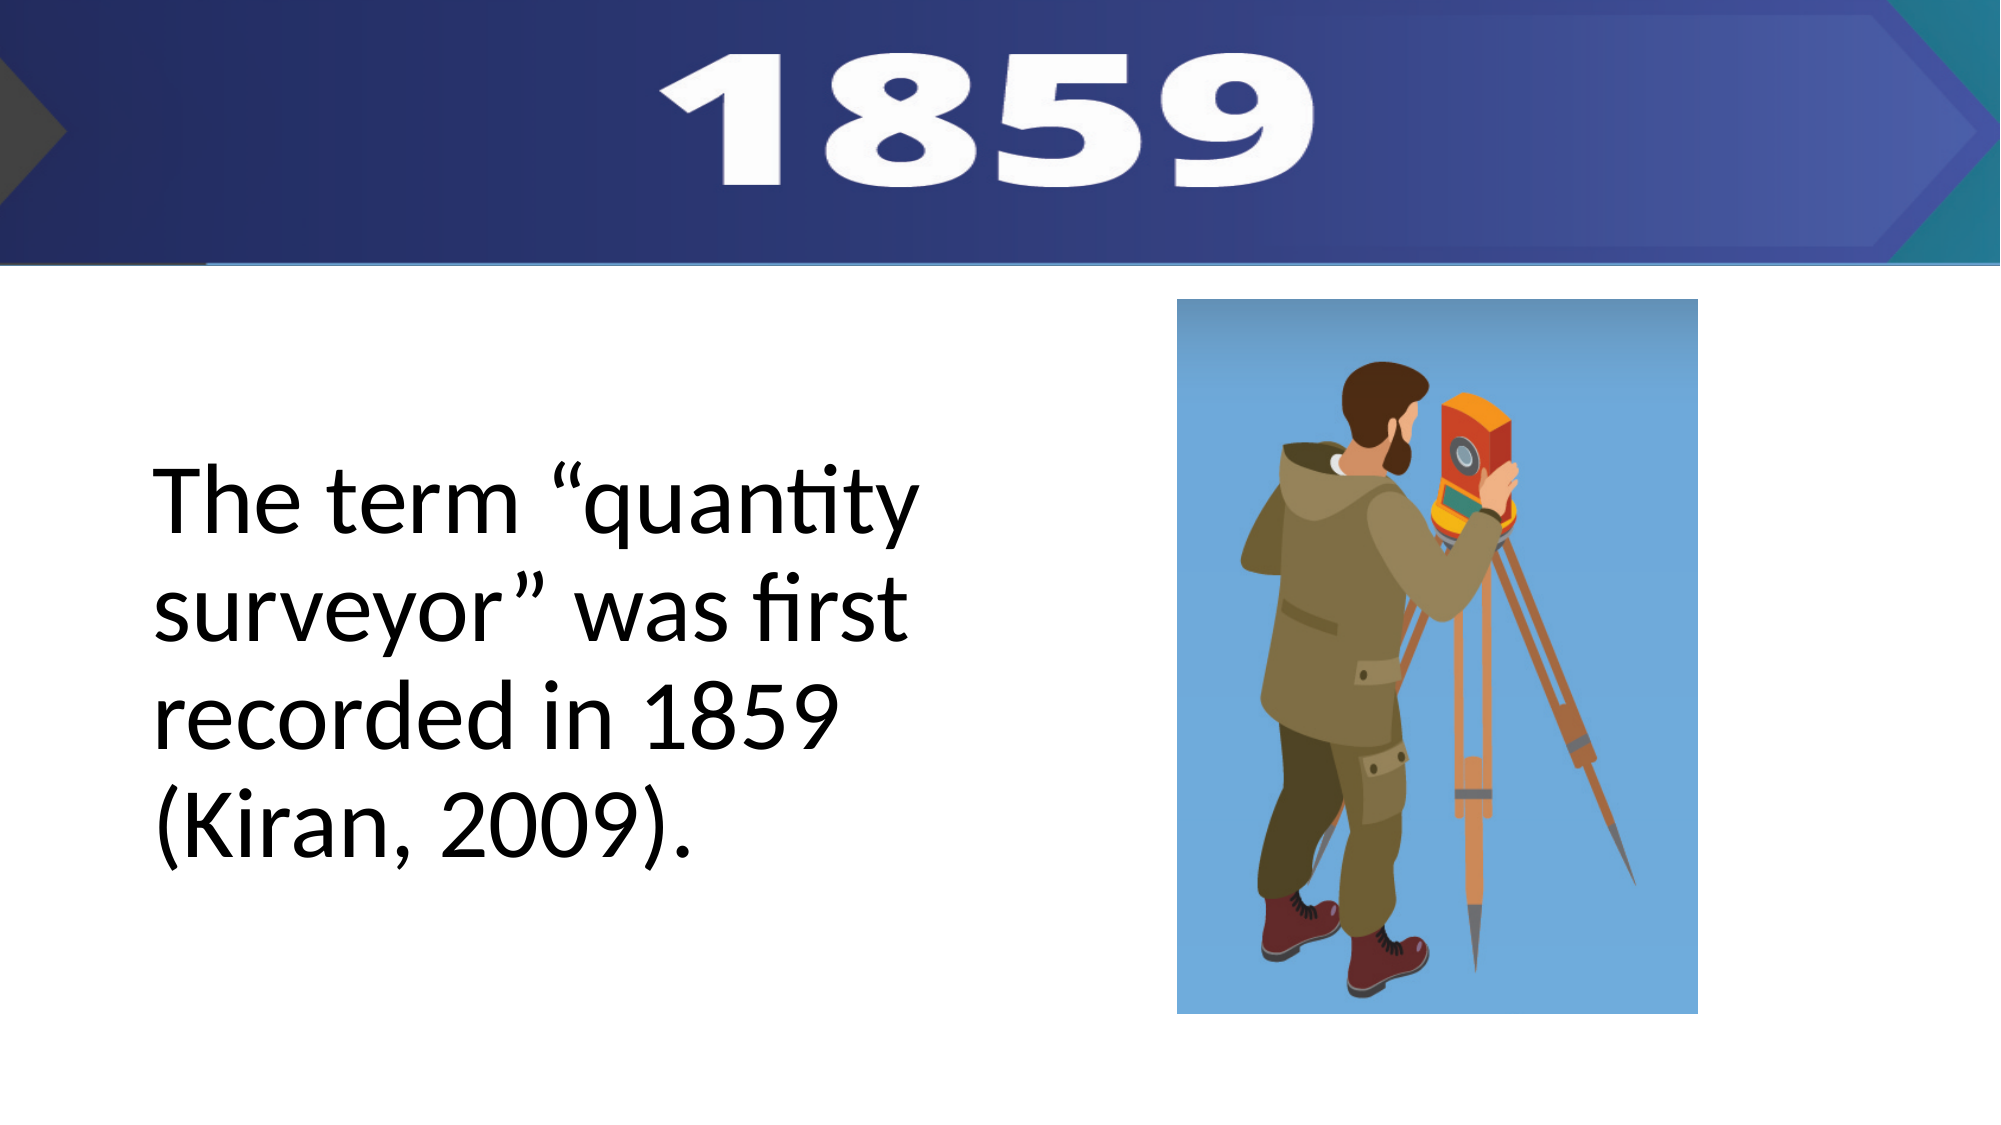

# The term “quantity surveyor” was first recorded in 1859 (Kiran, 2009).